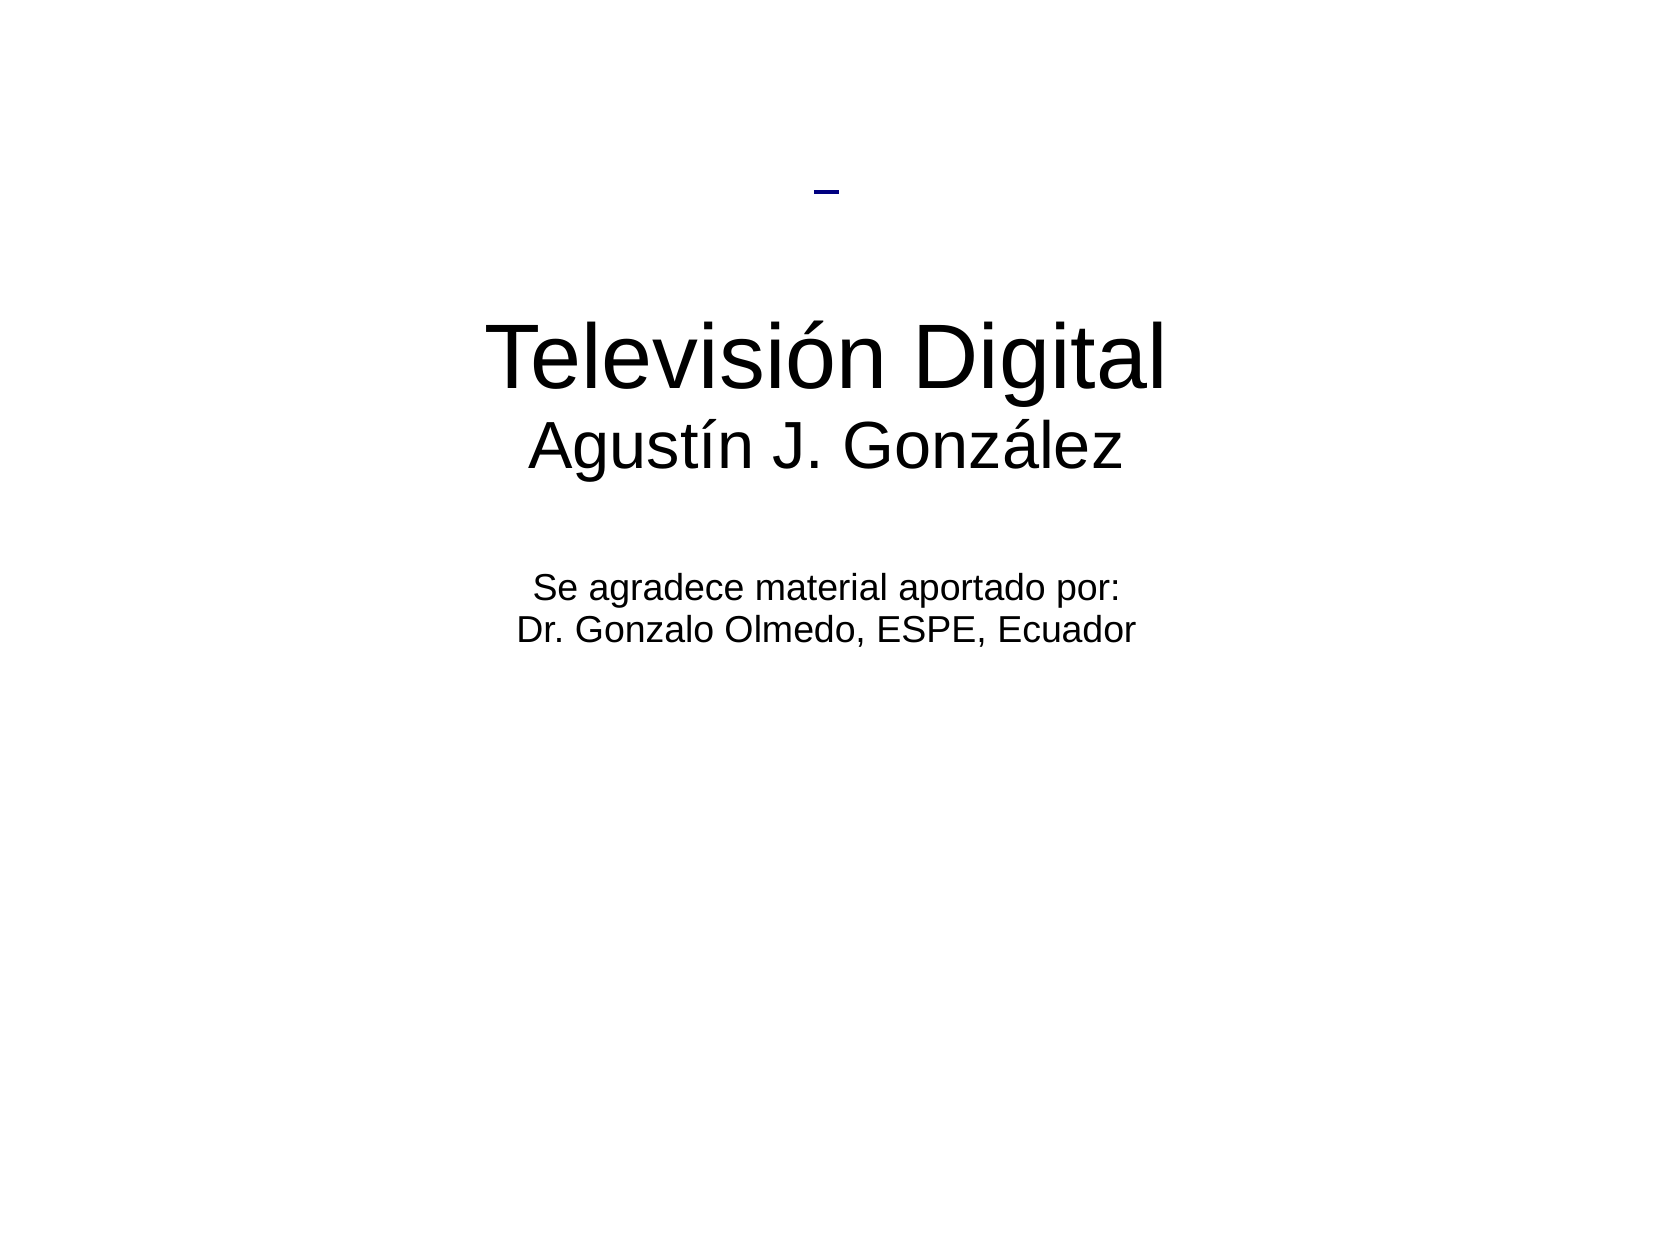

#
Televisión Digital
Agustín J. González
Se agradece material aportado por:
Dr. Gonzalo Olmedo, ESPE, Ecuador